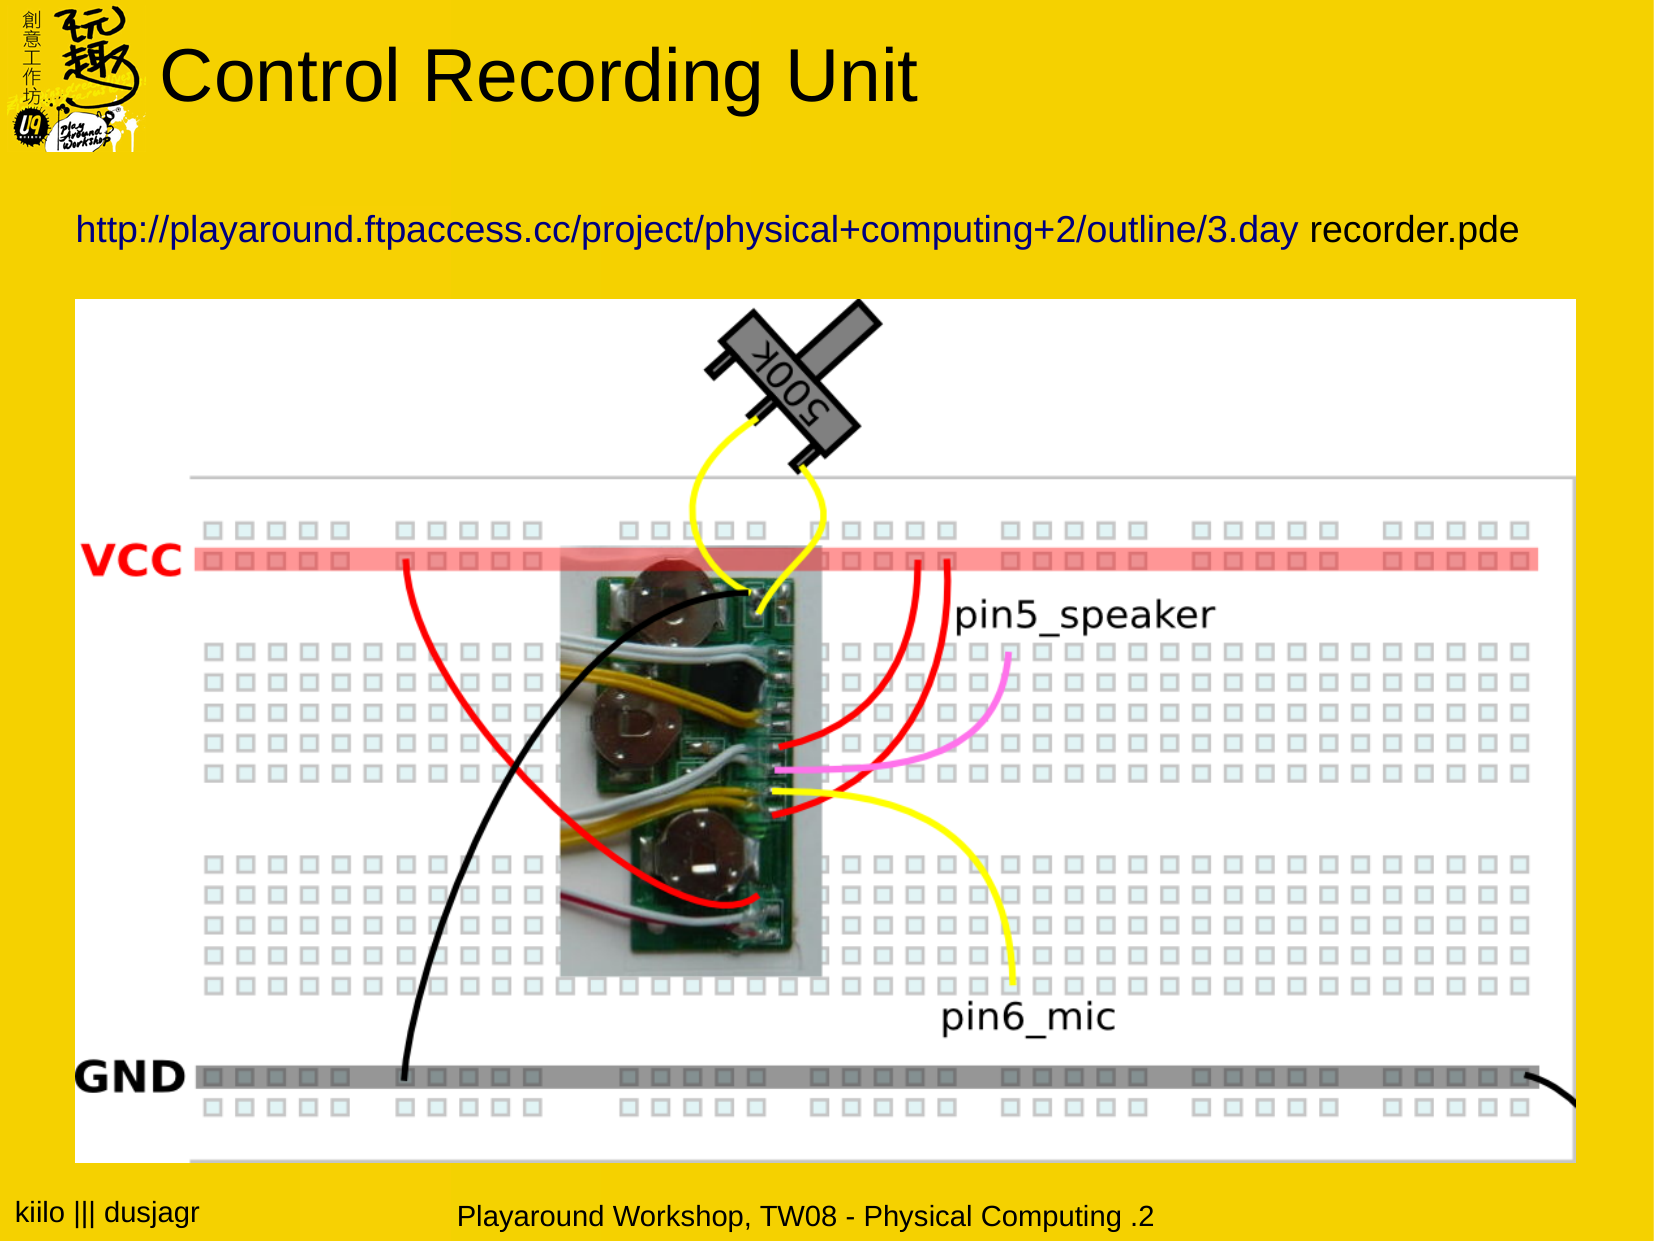

# Control Recording Unit
http://playaround.ftpaccess.cc/project/physical+computing+2/outline/3.day recorder.pde
Playaround Workshop, TW08 - Physical Computing .2